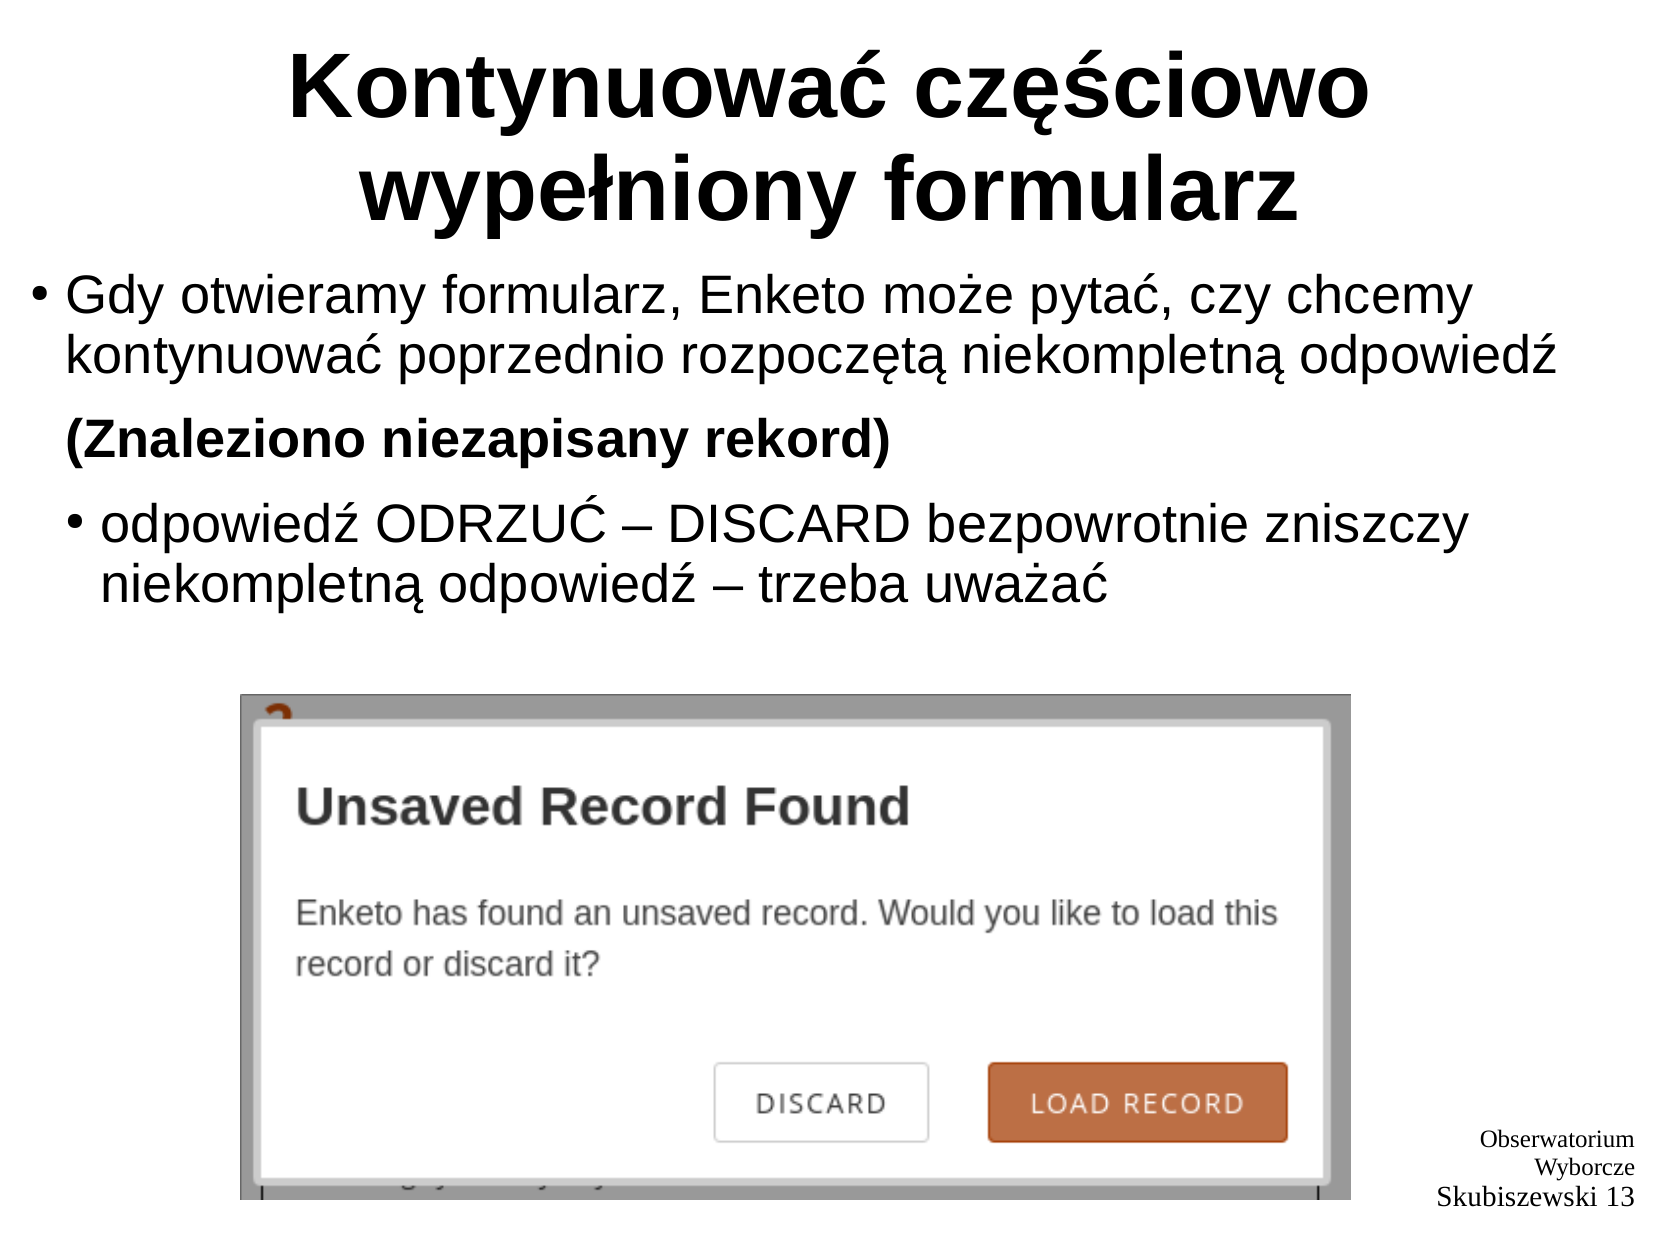

# Kontynuować częściowo wypełniony formularz
Gdy otwieramy formularz, Enketo może pytać, czy chcemy kontynuować poprzednio rozpoczętą niekompletną odpowiedź
(Znaleziono niezapisany rekord)
odpowiedź ODRZUĆ – DISCARD bezpowrotnie zniszczy niekompletną odpowiedź – trzeba uważać
13